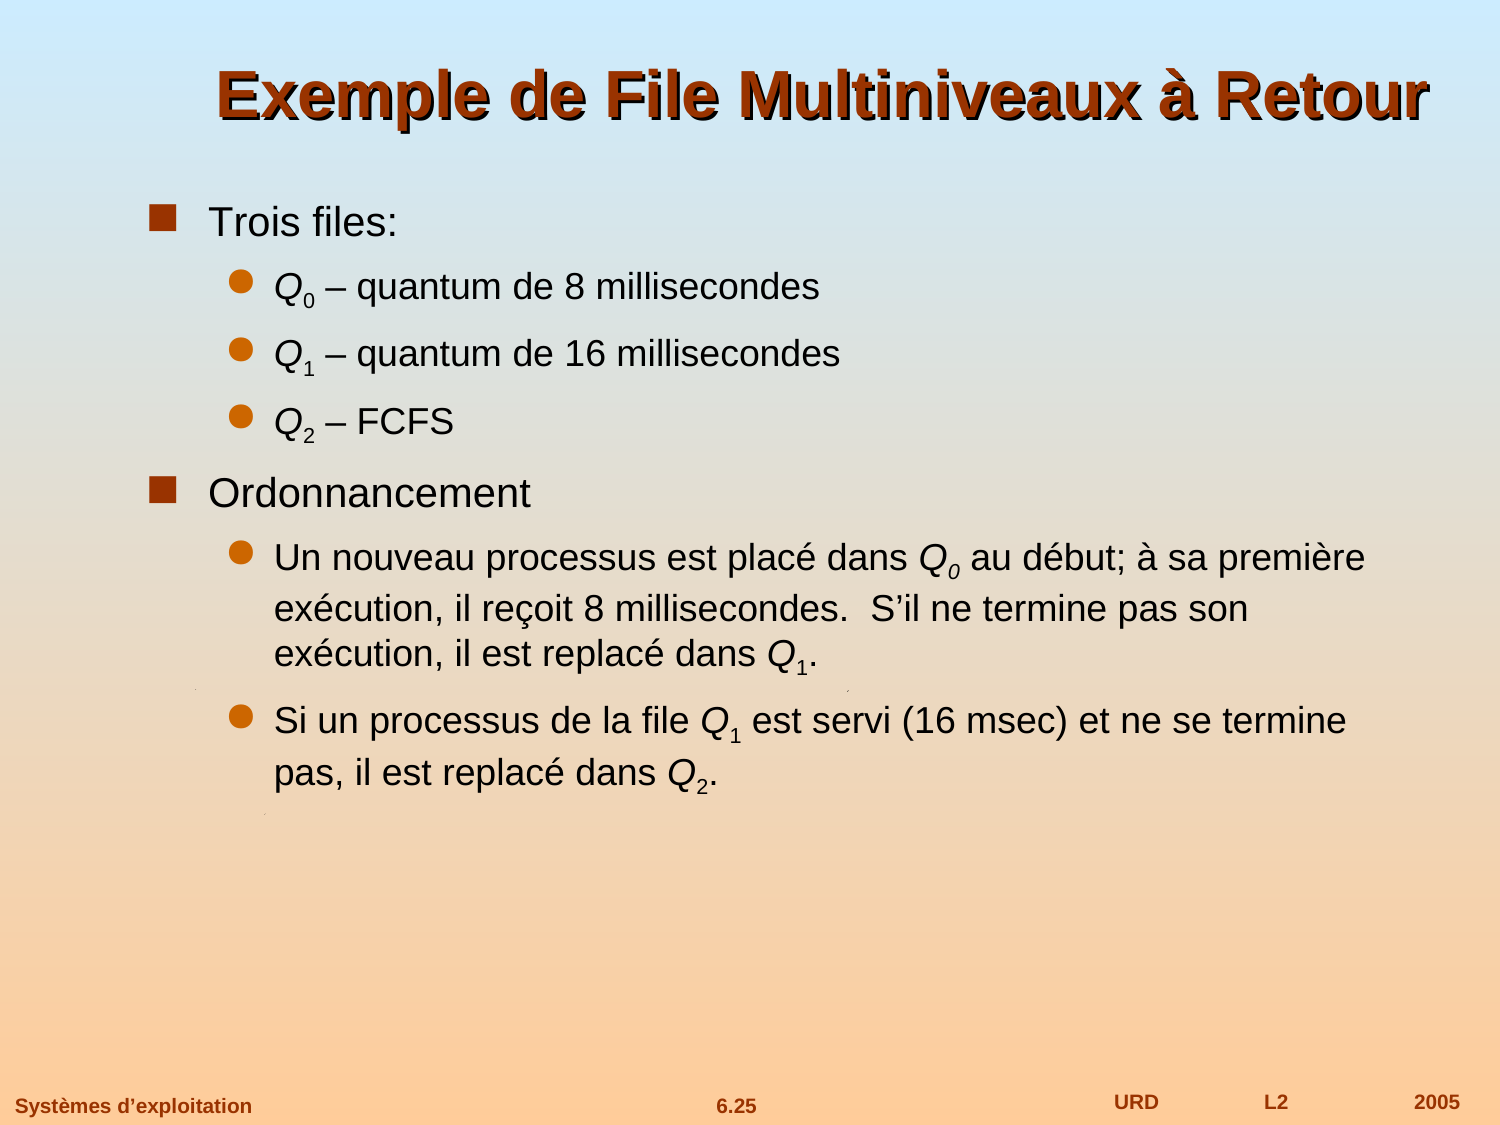

# Exemple de File Multiniveaux à Retour
Trois files:
Q0 – quantum de 8 millisecondes
Q1 – quantum de 16 millisecondes
Q2 – FCFS
Ordonnancement
Un nouveau processus est placé dans Q0 au début; à sa première exécution, il reçoit 8 millisecondes. S’il ne termine pas son exécution, il est replacé dans Q1.
Si un processus de la file Q1 est servi (16 msec) et ne se termine pas, il est replacé dans Q2.